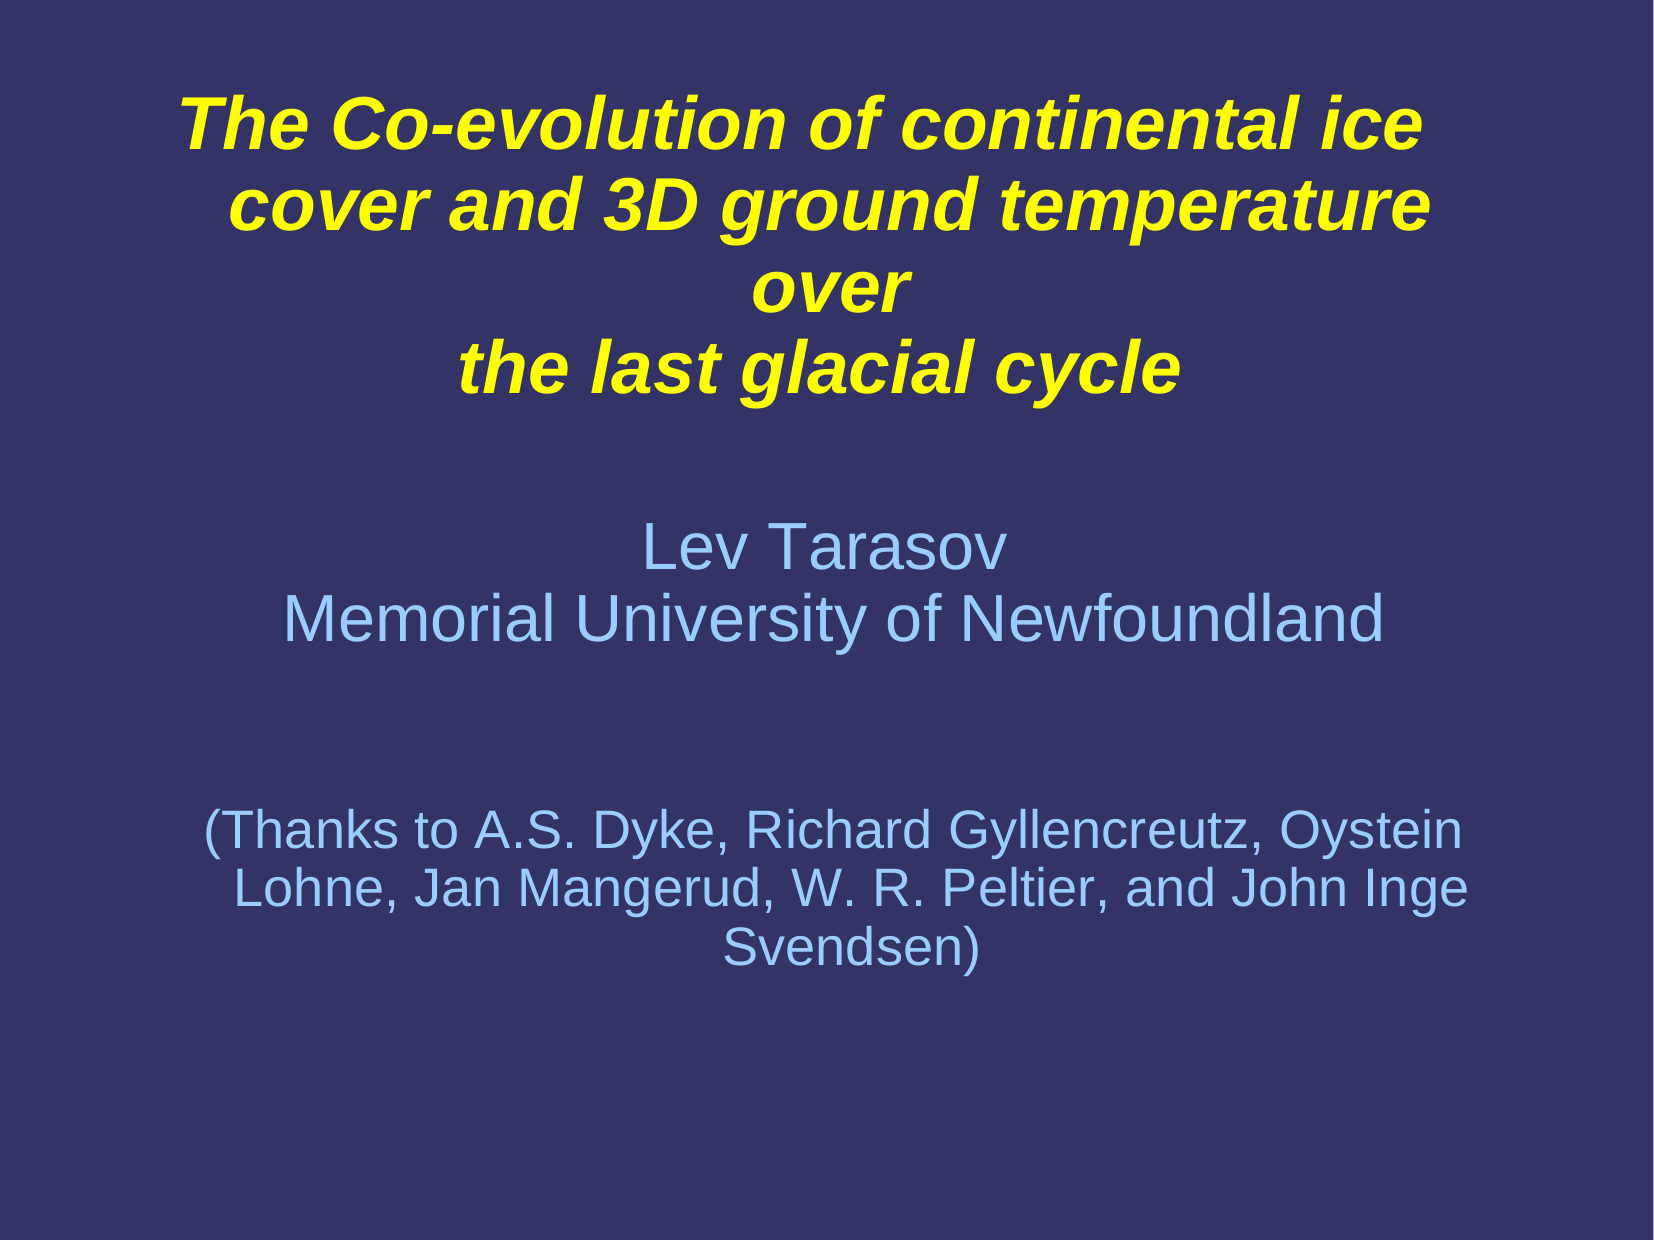

# The Co-evolution of continental ice cover and 3D ground temperature over the last glacial cycle
Lev Tarasov
Memorial University of Newfoundland
(Thanks to A.S. Dyke, Richard Gyllencreutz, Oystein Lohne, Jan Mangerud, W. R. Peltier, and John Inge Svendsen)